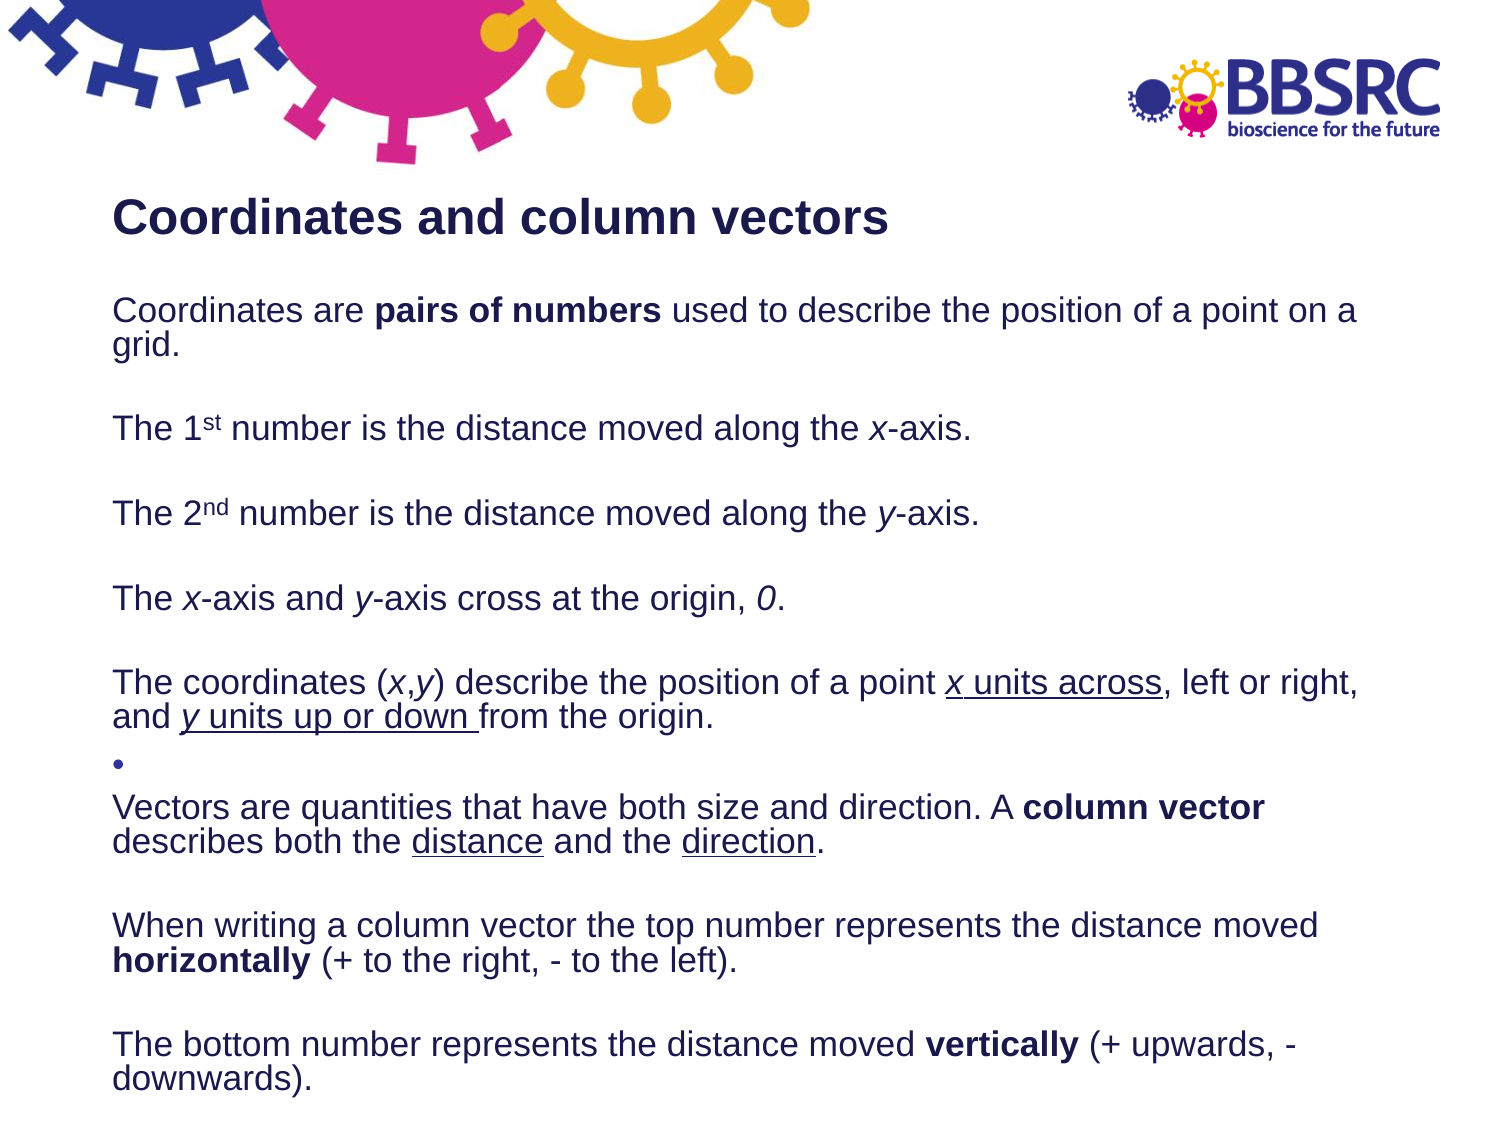

# Coordinates and column vectors
Coordinates are pairs of numbers used to describe the position of a point on a grid.
The 1st number is the distance moved along the x-axis.
The 2nd number is the distance moved along the y-axis.
The x-axis and y-axis cross at the origin, 0.
The coordinates (x,y) describe the position of a point x units across, left or right, and y units up or down from the origin.
Vectors are quantities that have both size and direction. A column vector describes both the distance and the direction.
When writing a column vector the top number represents the distance moved horizontally (+ to the right, - to the left).
The bottom number represents the distance moved vertically (+ upwards, - downwards).